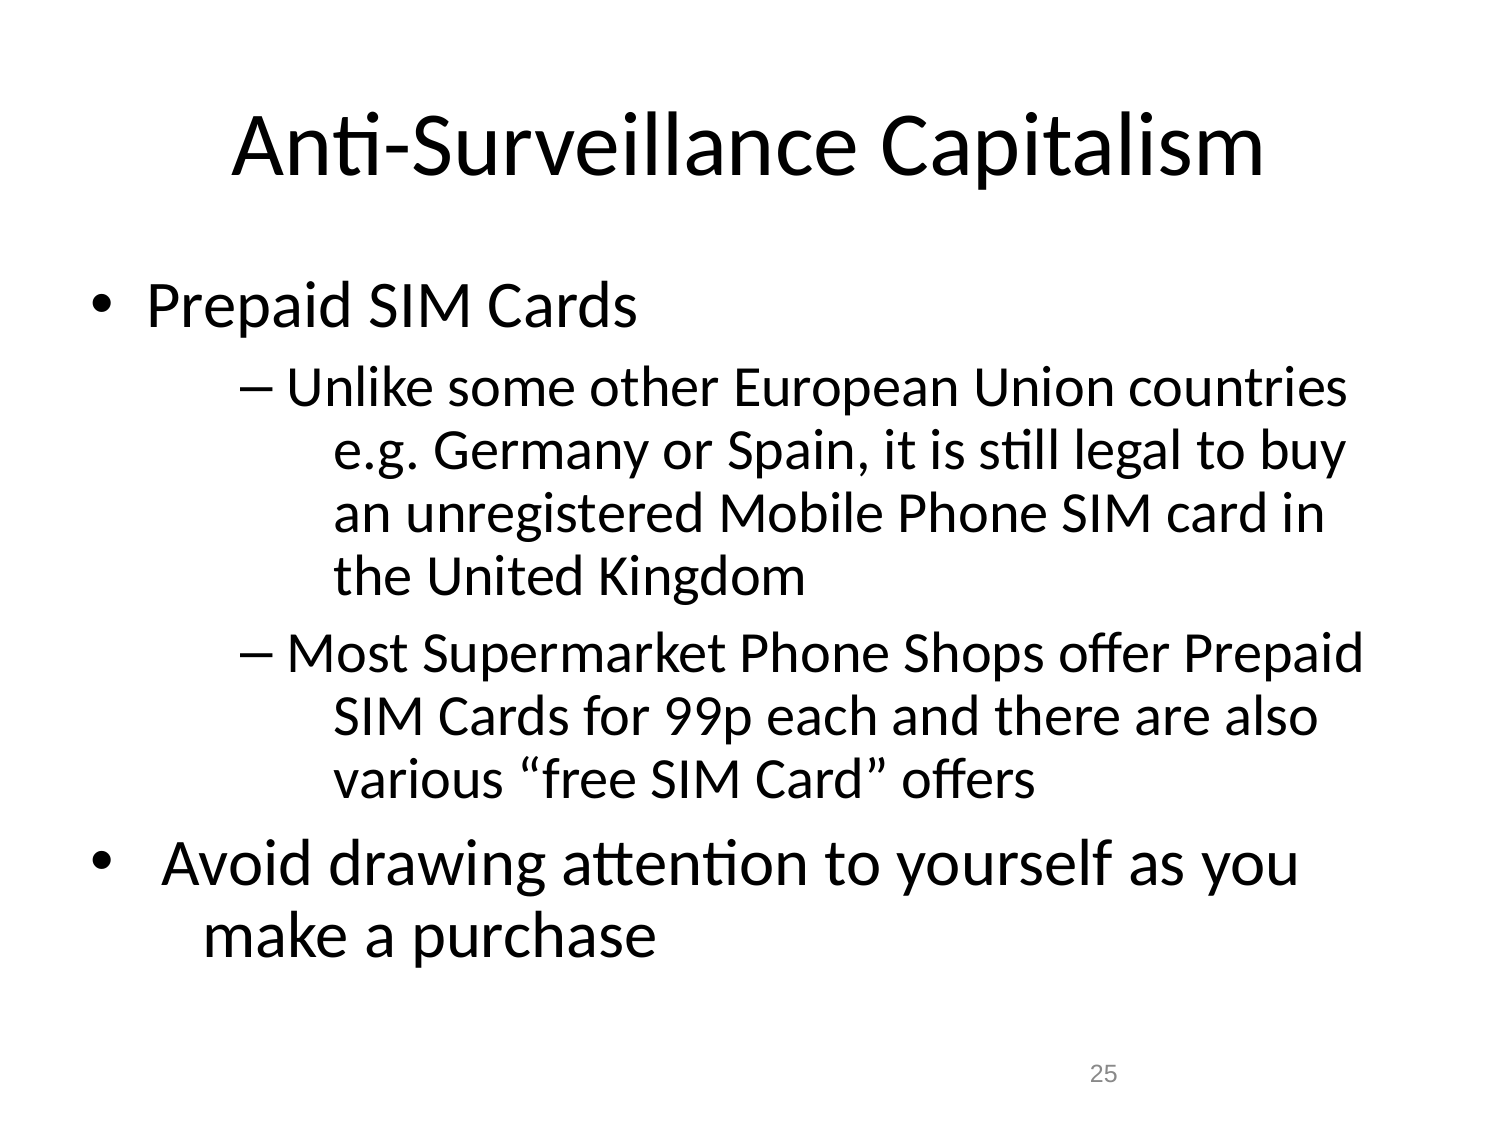

# Anti-Surveillance Capitalism
Prepaid SIM Cards
Unlike some other European Union countries e.g. Germany or Spain, it is still legal to buy an unregistered Mobile Phone SIM card in the United Kingdom
Most Supermarket Phone Shops offer Prepaid SIM Cards for 99p each and there are also various “free SIM Card” offers
 Avoid drawing attention to yourself as you make a purchase
25